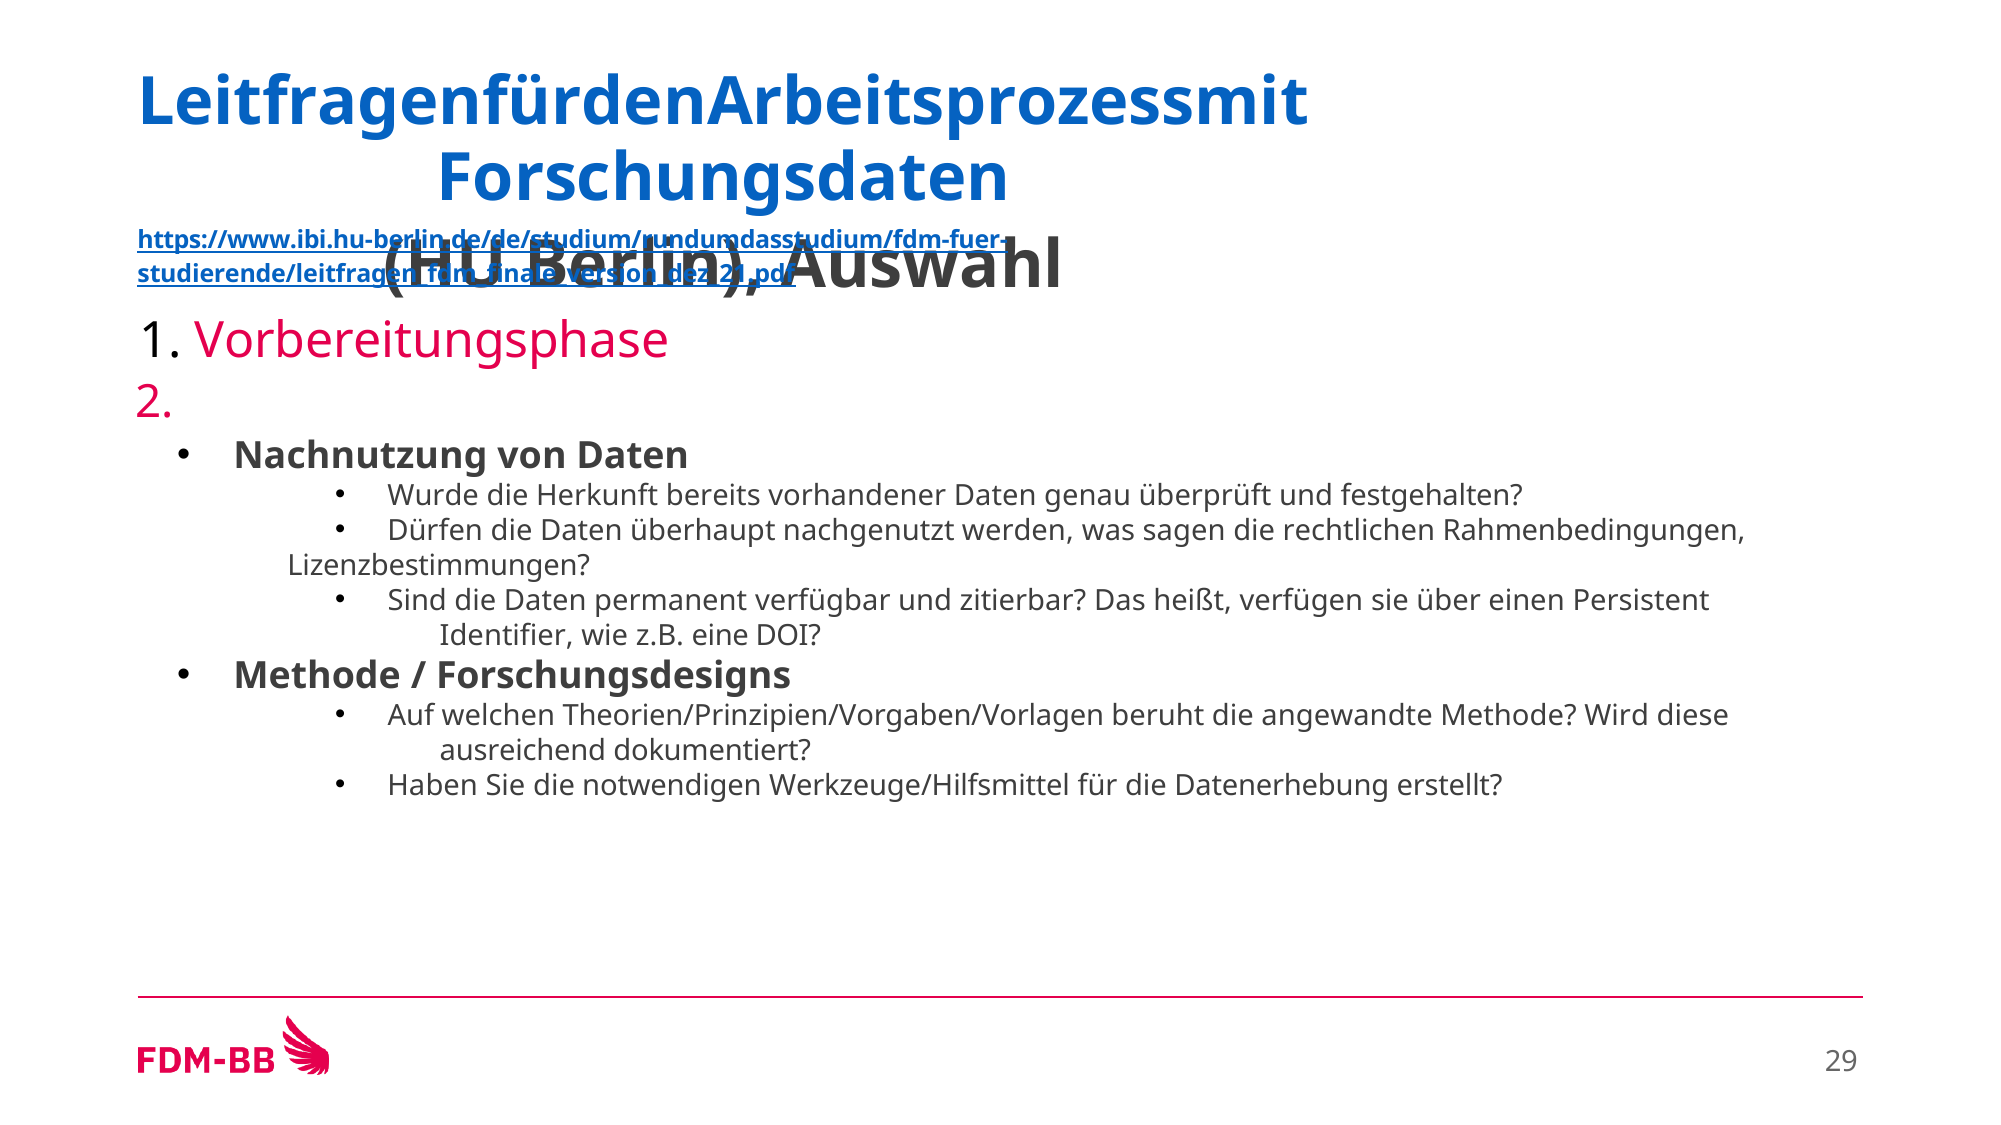

# LeitfragenfürdenArbeitsprozessmitForschungsdaten
(HU Berlin), Auswahl
https://www.ibi.hu-berlin.de/de/studium/rundumdasstudium/fdm-fuer-studierende/leitfragen_fdm_finale_version_dez_21.pdf
Vorbereitungsphase
Nachnutzung von Daten
Wurde die Herkunft bereits vorhandener Daten genau überprüft und festgehalten?
Dürfen die Daten überhaupt nachgenutzt werden, was sagen die rechtlichen Rahmenbedingungen,
Lizenzbestimmungen?
Sind die Daten permanent verfügbar und zitierbar? Das heißt, verfügen sie über einen Persistent Identifier, wie z.B. eine DOI?
Methode / Forschungsdesigns
Auf welchen Theorien/Prinzipien/Vorgaben/Vorlagen beruht die angewandte Methode? Wird diese ausreichend dokumentiert?
Haben Sie die notwendigen Werkzeuge/Hilfsmittel für die Datenerhebung erstellt?
29